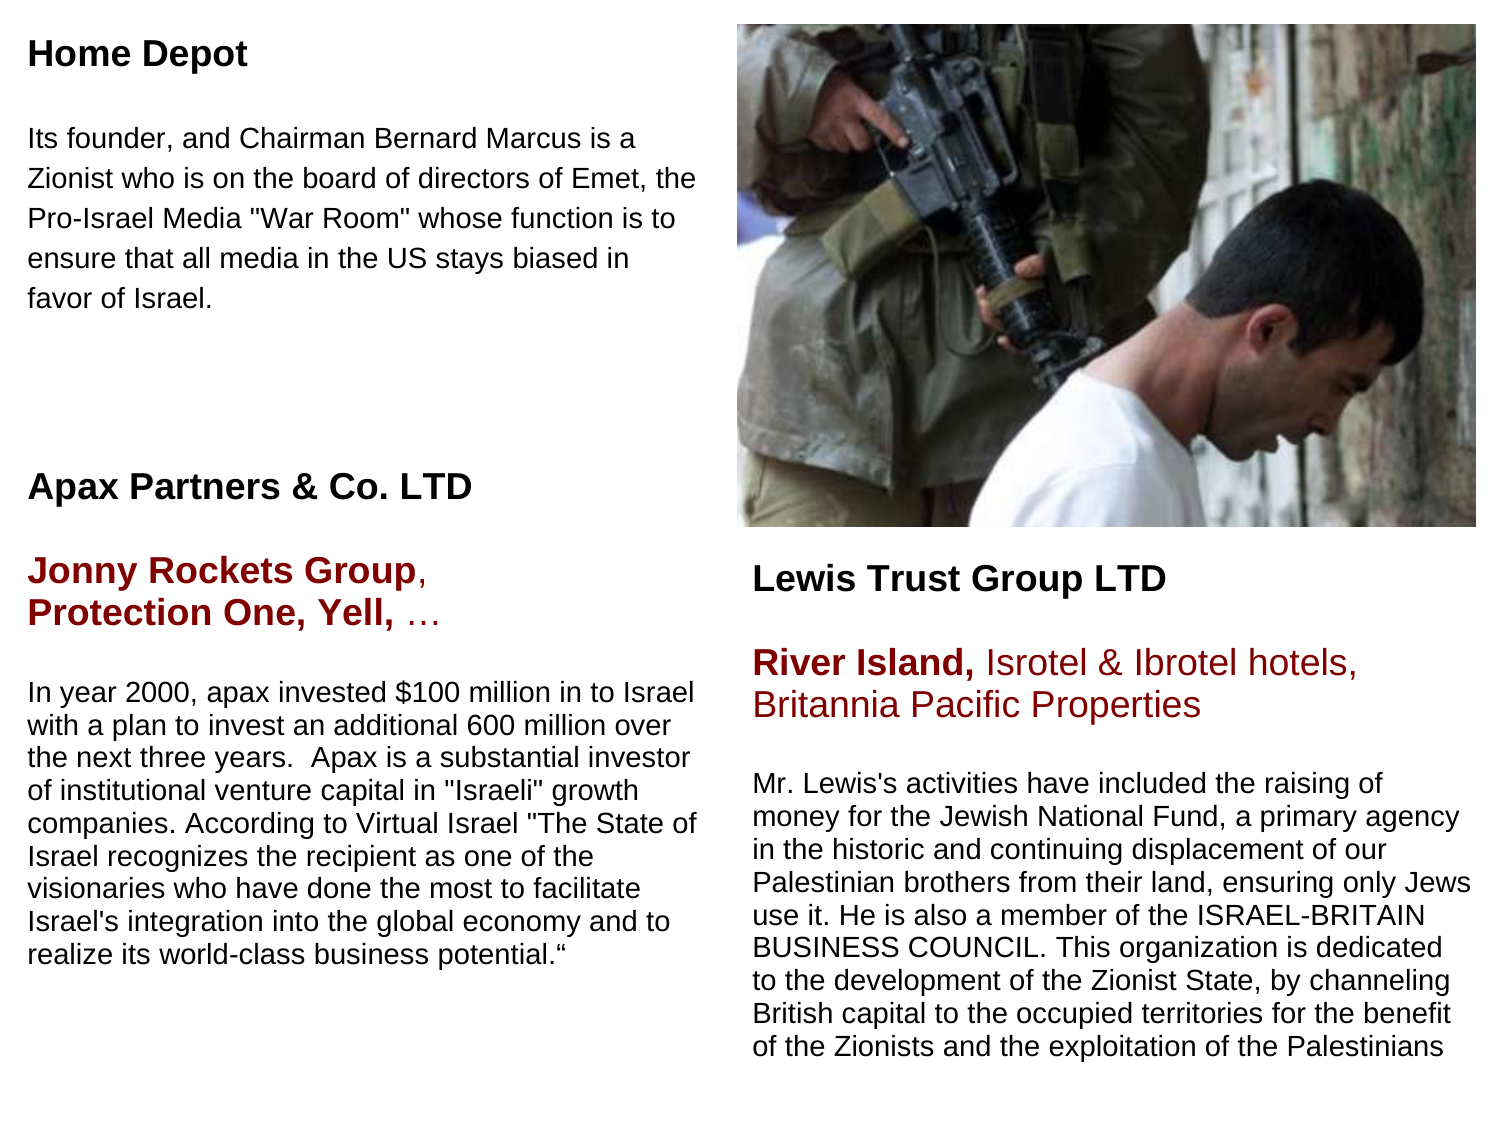

# Home Depot
Its founder, and Chairman Bernard Marcus is a
Zionist who is on the board of directors of Emet, the
Pro-Israel Media "War Room" whose function is to
ensure that all media in the US stays biased in
favor of Israel.
Apax Partners & Co. LTD
Jonny Rockets Group,
Protection One, Yell, …
In year 2000, apax invested $100 million in to Israel
with a plan to invest an additional 600 million over the next three years. Apax is a substantial investor of institutional venture capital in "Israeli" growth
companies. According to Virtual Israel "The State of
Israel recognizes the recipient as one of the
visionaries who have done the most to facilitate
Israel's integration into the global economy and to
realize its world-class business potential.“
Lewis Trust Group LTD
River Island, Isrotel & Ibrotel hotels, Britannia Pacific Properties
Mr. Lewis's activities have included the raising of money for the Jewish National Fund, a primary agency in the historic and continuing displacement of our Palestinian brothers from their land, ensuring only Jews use it. He is also a member of the ISRAEL-BRITAIN BUSINESS COUNCIL. This organization is dedicated to the development of the Zionist State, by channeling British capital to the occupied territories for the benefit of the Zionists and the exploitation of the Palestinians